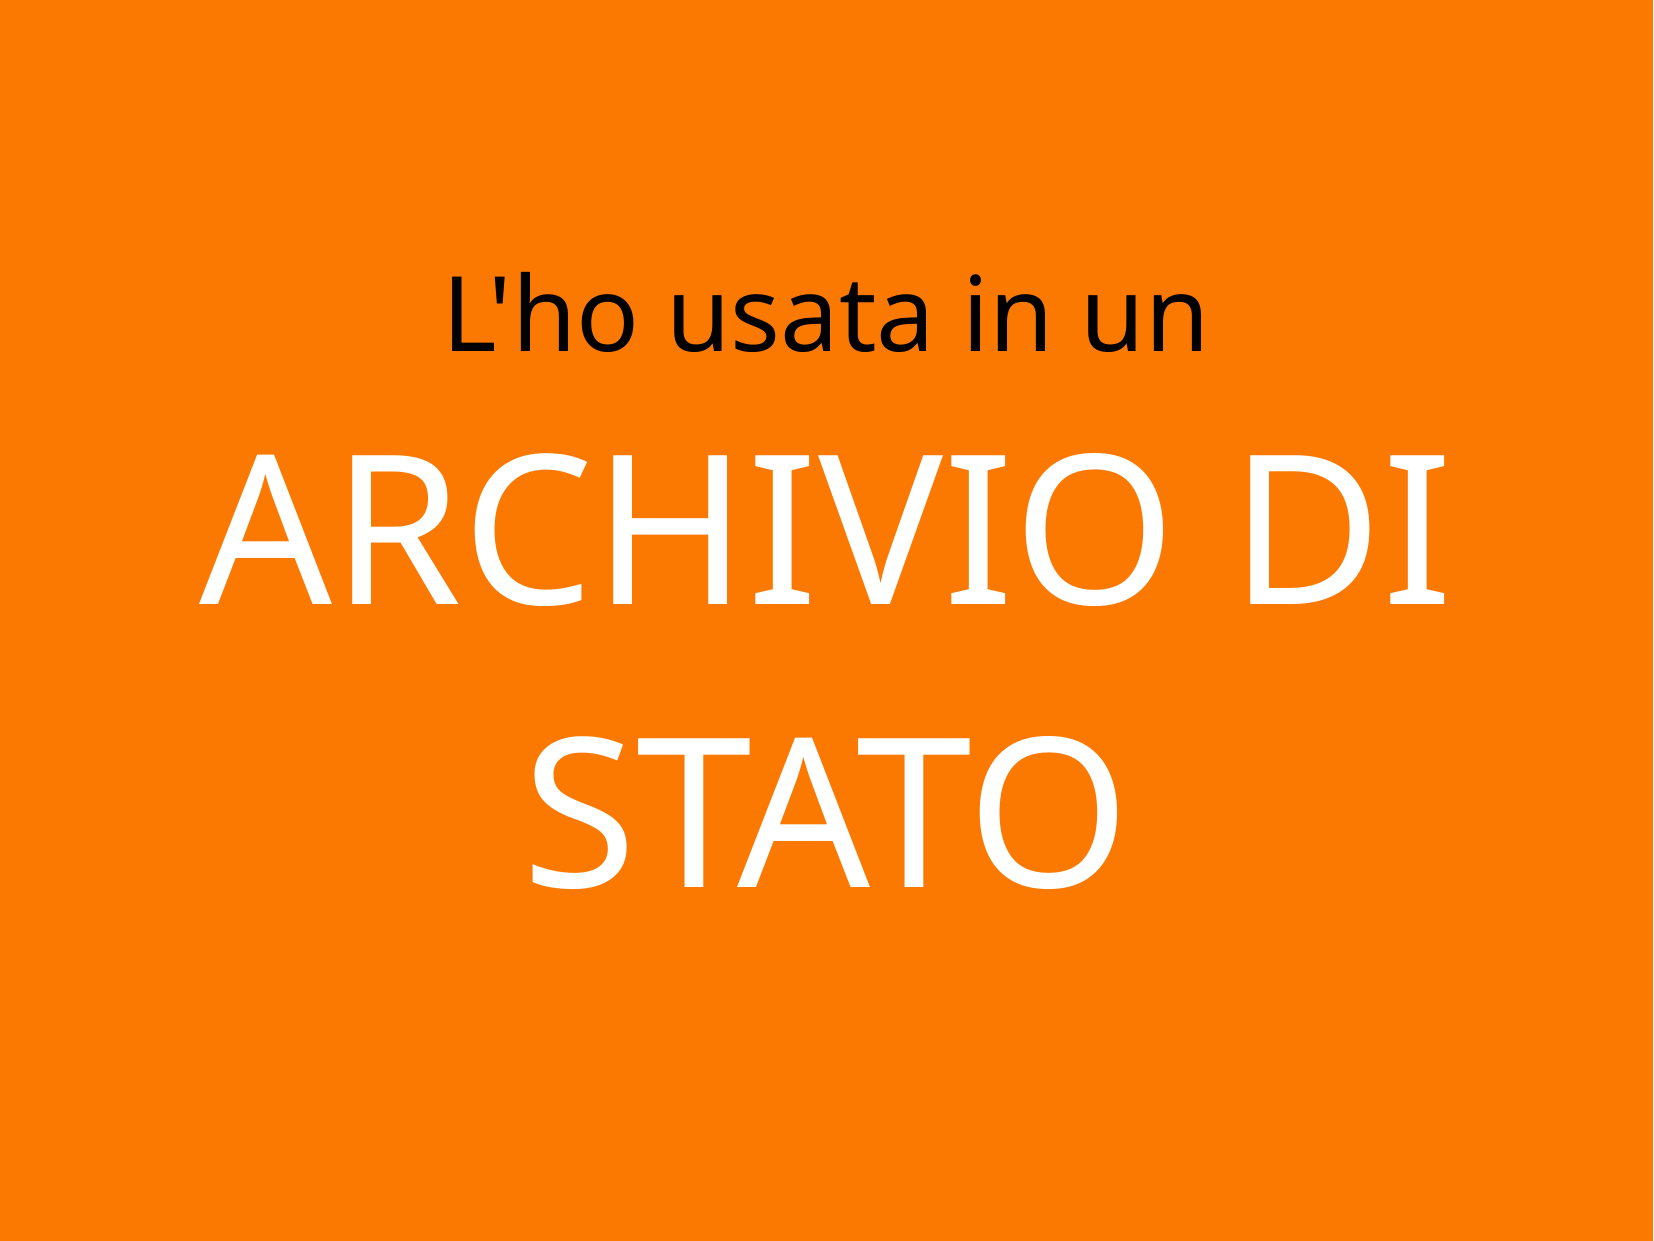

L'ho usata in un
ARCHIVIO DI STATO